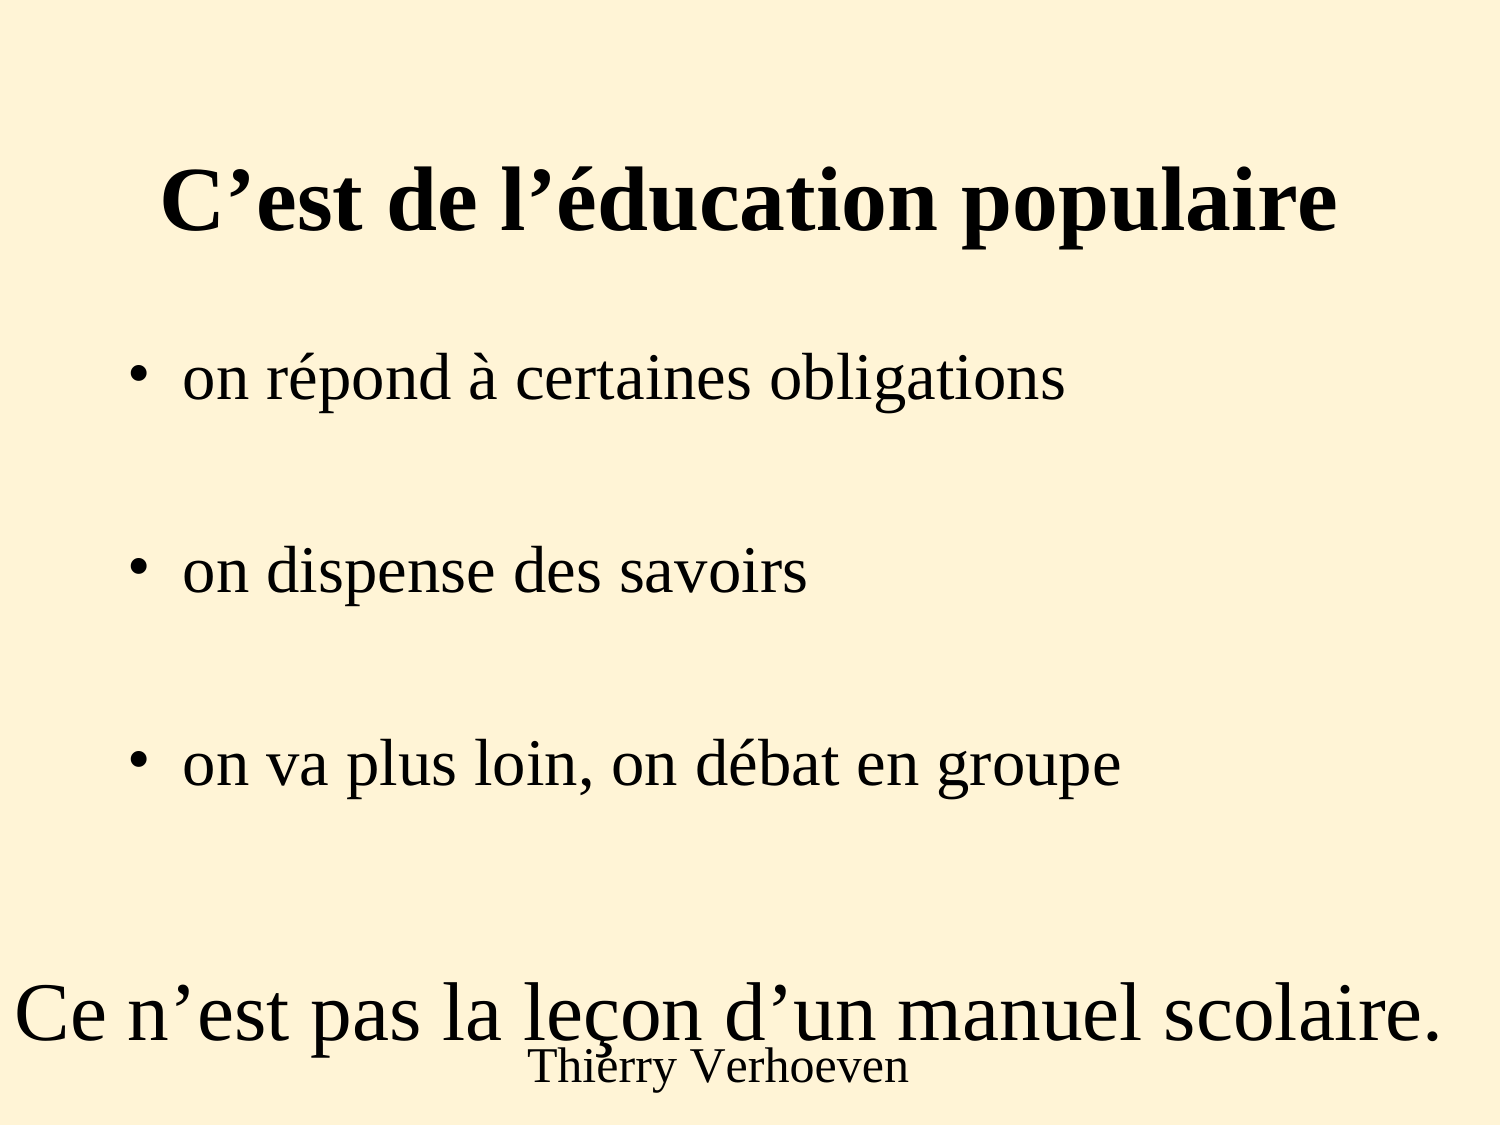

# C’est de l’éducation populaire
on répond à certaines obligations
on dispense des savoirs
on va plus loin, on débat en groupe
Ce n’est pas la leçon d’un manuel scolaire.
Thierry Verhoeven